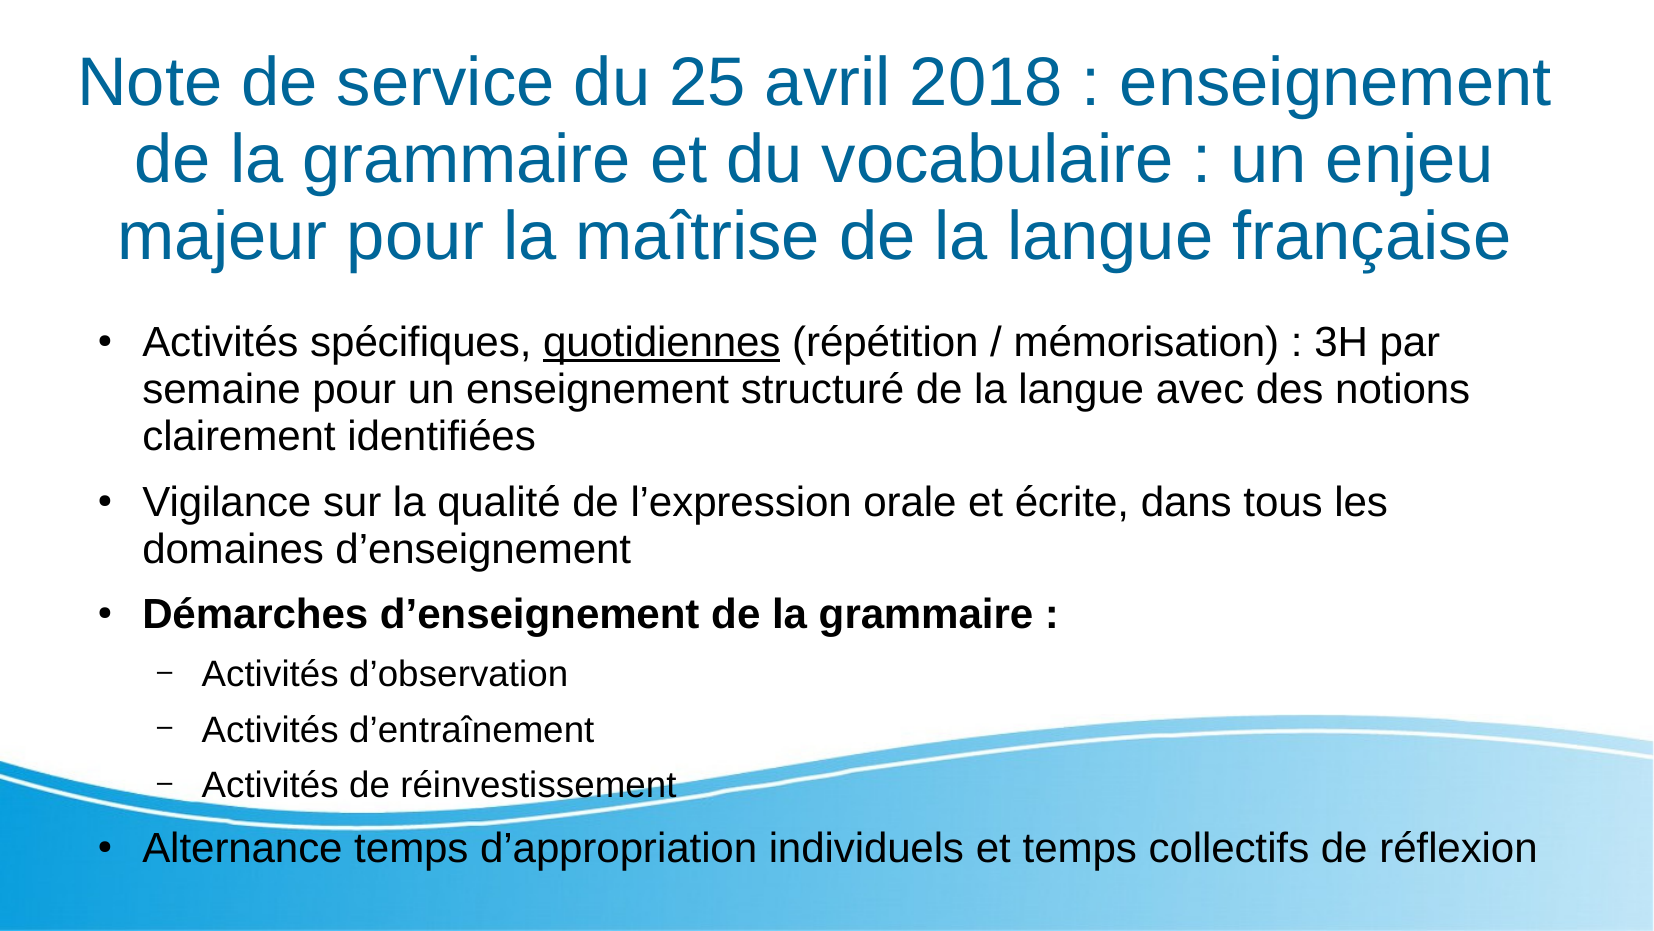

# Note de service du 25 avril 2018 : enseignement de la grammaire et du vocabulaire : un enjeu majeur pour la maîtrise de la langue française
Activités spécifiques, quotidiennes (répétition / mémorisation) : 3H par semaine pour un enseignement structuré de la langue avec des notions clairement identifiées
Vigilance sur la qualité de l’expression orale et écrite, dans tous les domaines d’enseignement
Démarches d’enseignement de la grammaire :
Activités d’observation
Activités d’entraînement
Activités de réinvestissement
Alternance temps d’appropriation individuels et temps collectifs de réflexion